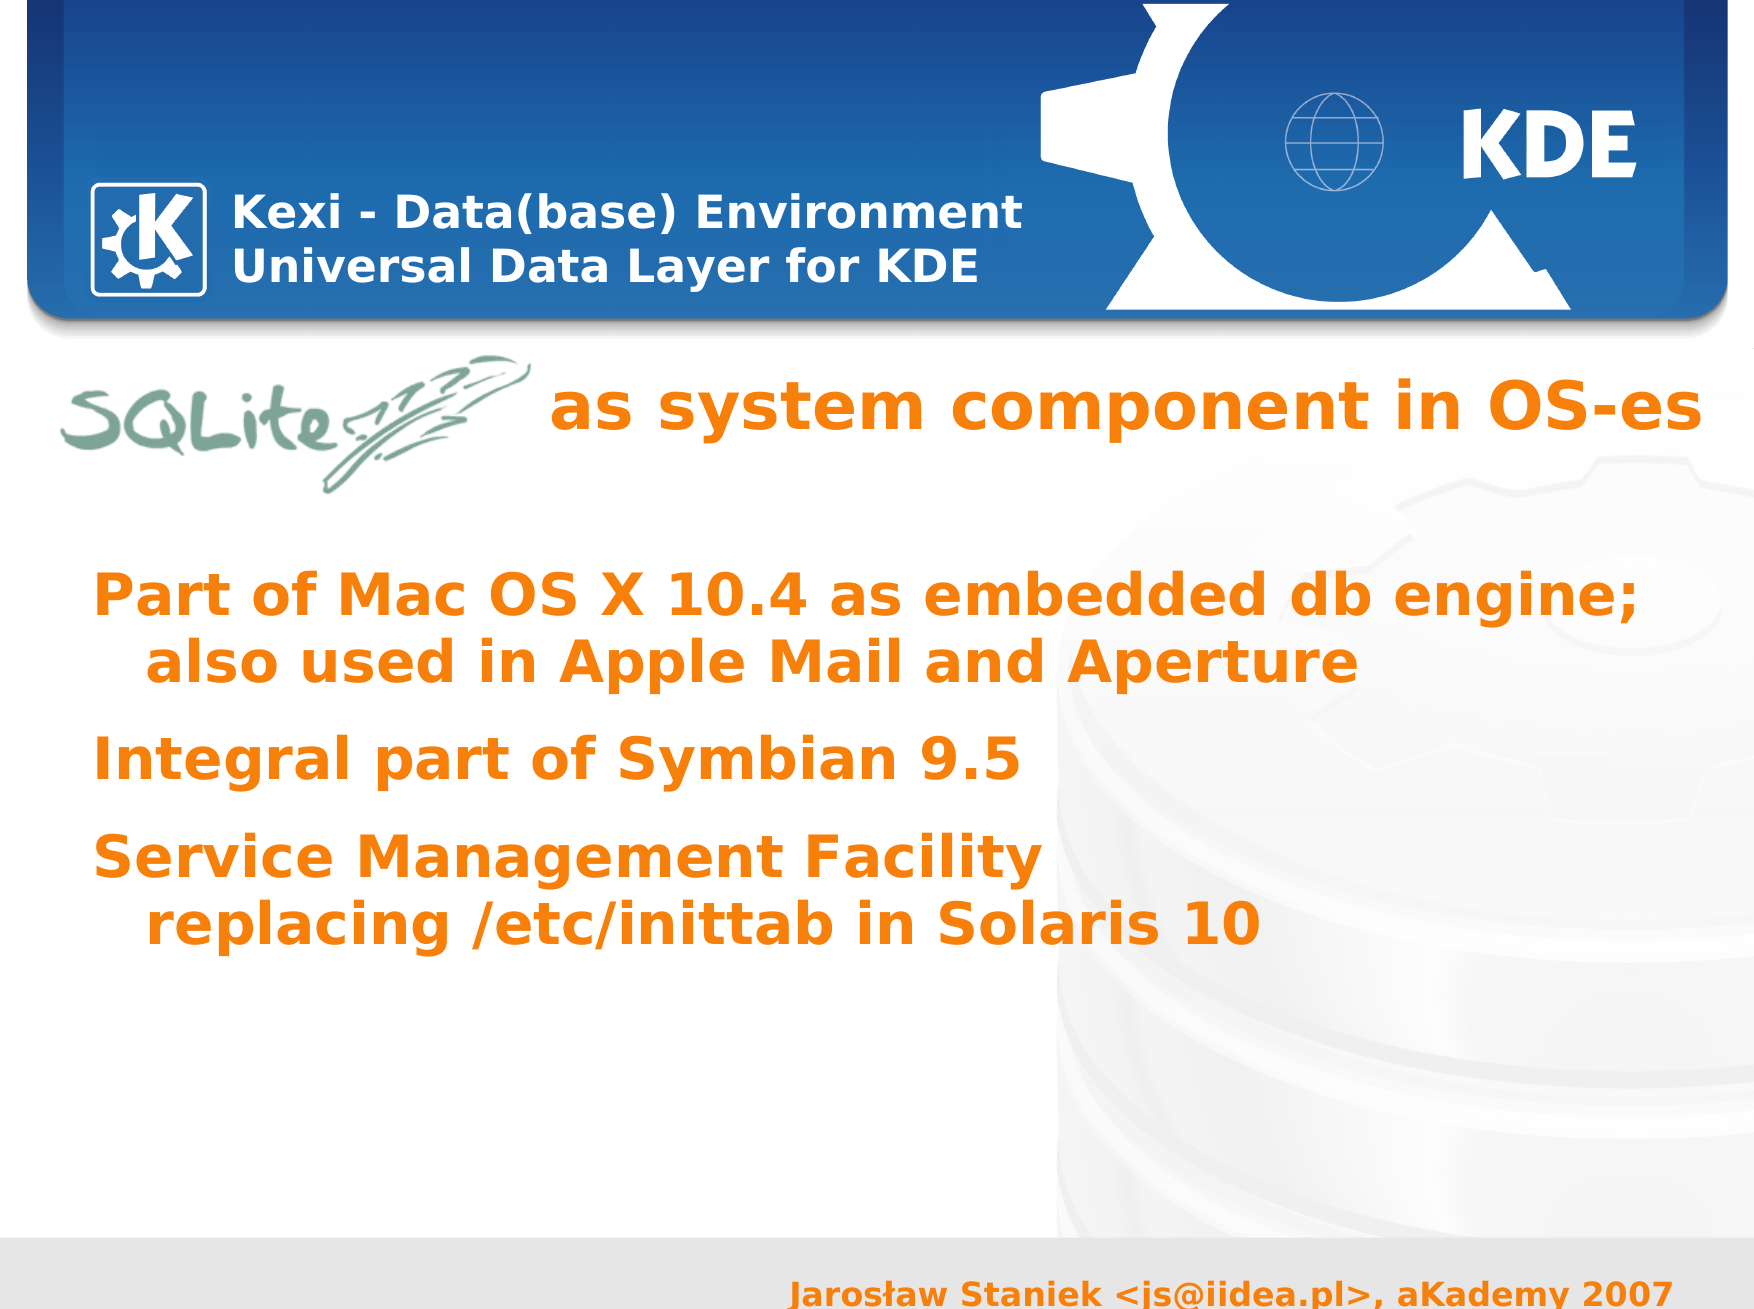

# as system component in OS-es
Part of Mac OS X 10.4 as embedded db engine; also used in Apple Mail and Aperture
Integral part of Symbian 9.5
Service Management Facility
replacing /etc/inittab in Solaris 10